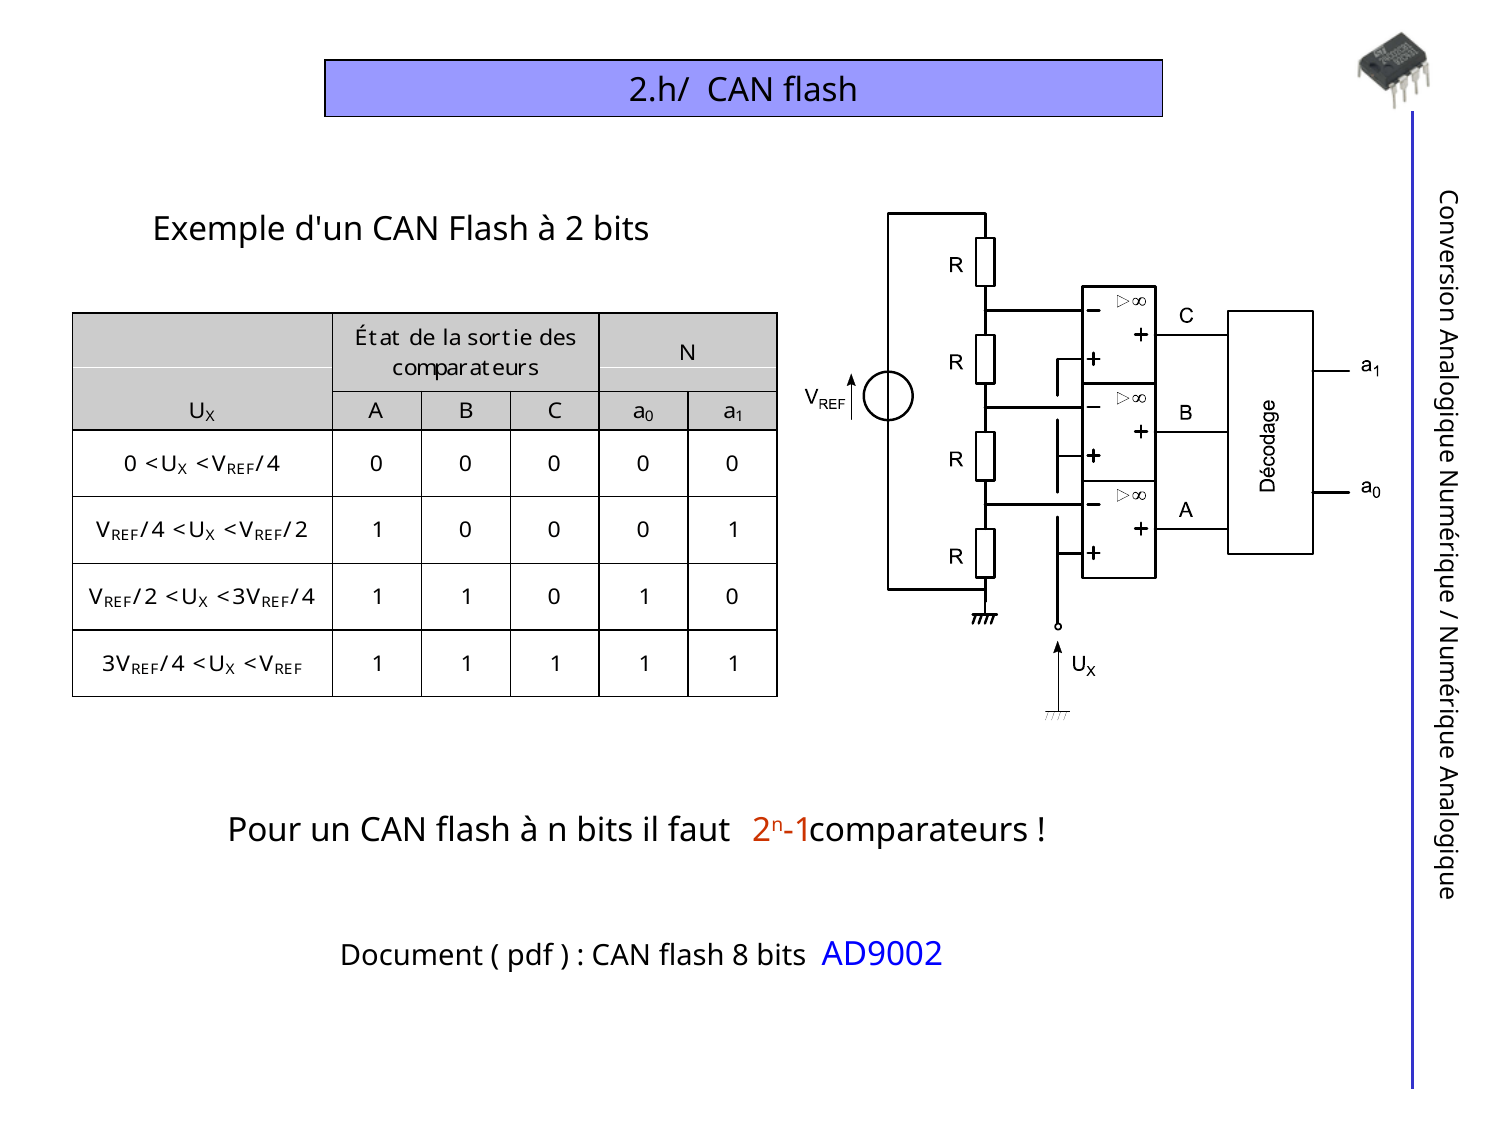

# 2.h/ CAN flash
Conversion Analogique Numérique / Numérique Analogique
Exemple d'un CAN Flash à 2 bits
Pour un CAN flash à n bits il faut comparateurs !
2n-1
Document ( pdf ) : CAN flash 8 bits AD9002